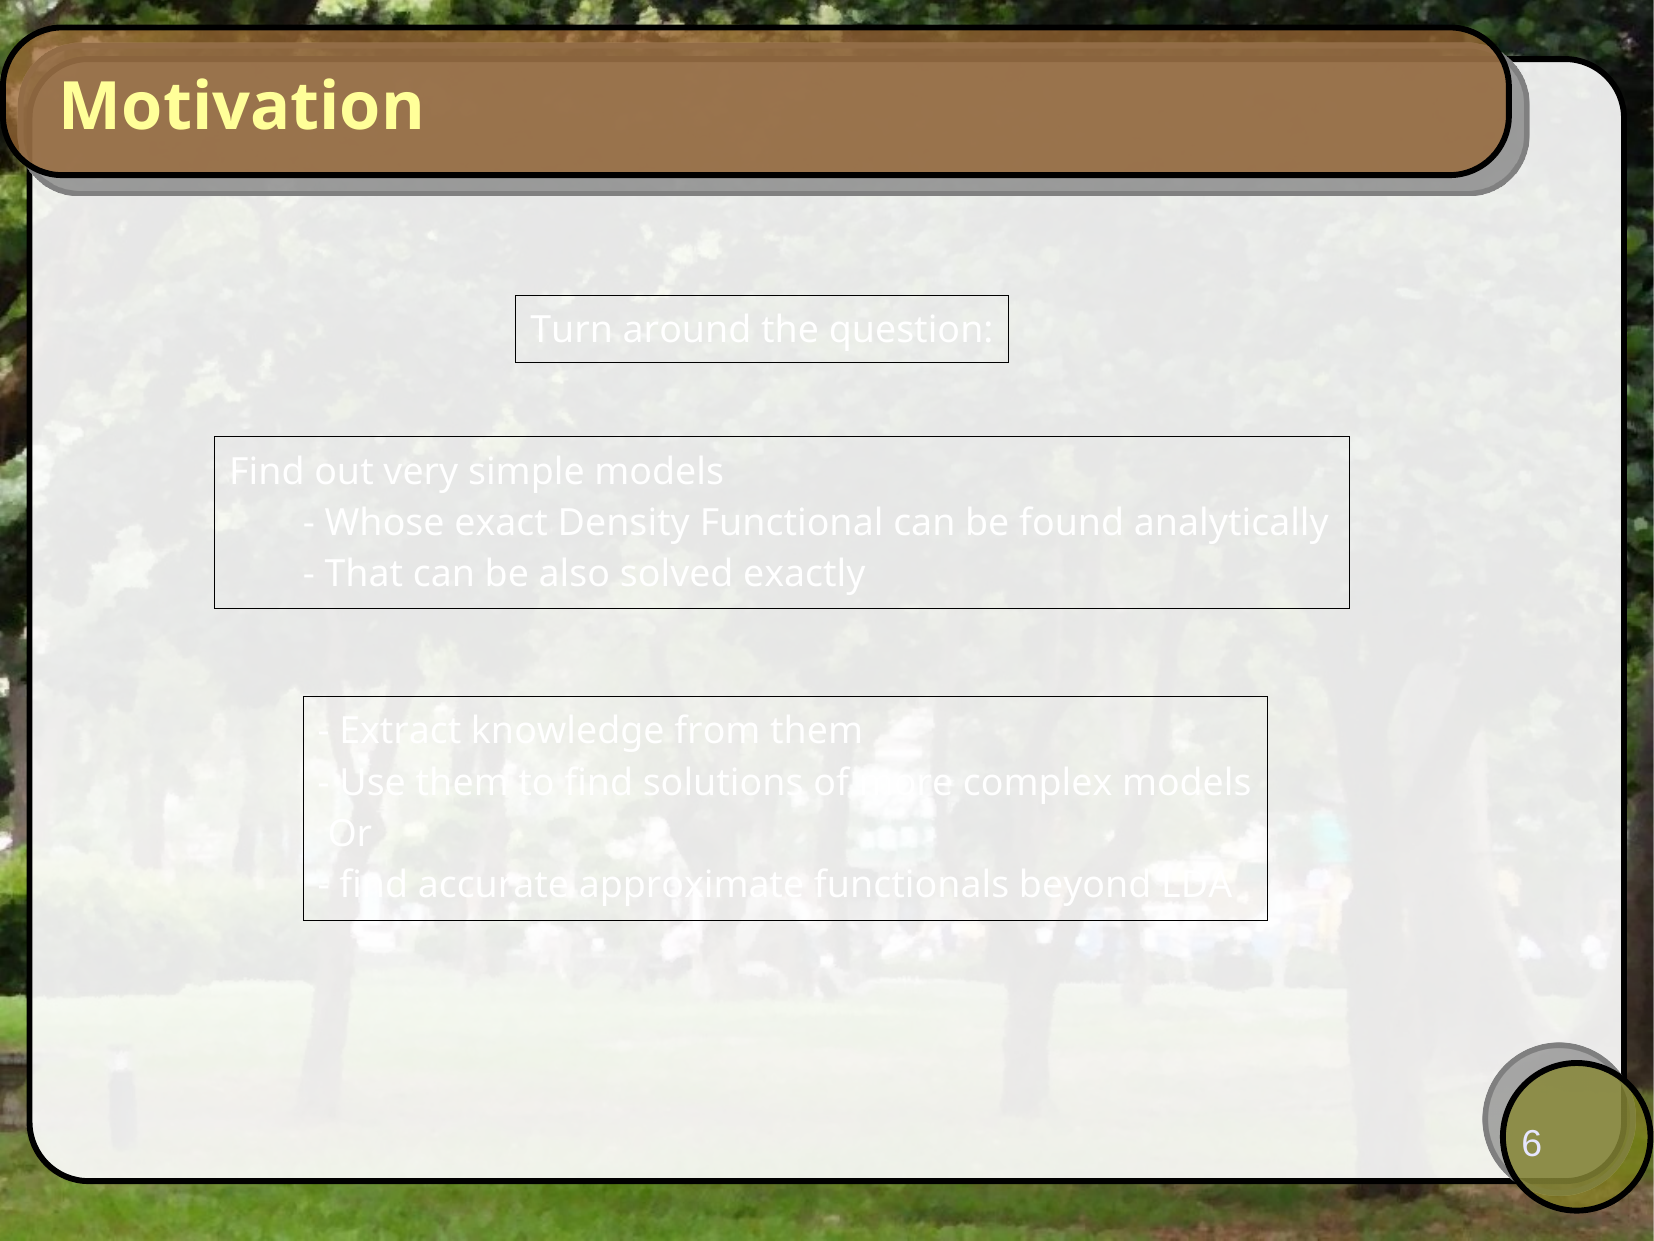

# Motivation
Turn around the question:
Find out very simple models
	- Whose exact Density Functional can be found analytically
	- That can be also solved exactly
- Extract knowledge from them
- Use them to find solutions of more complex models
 Or
- find accurate approximate functionals beyond LDA
6